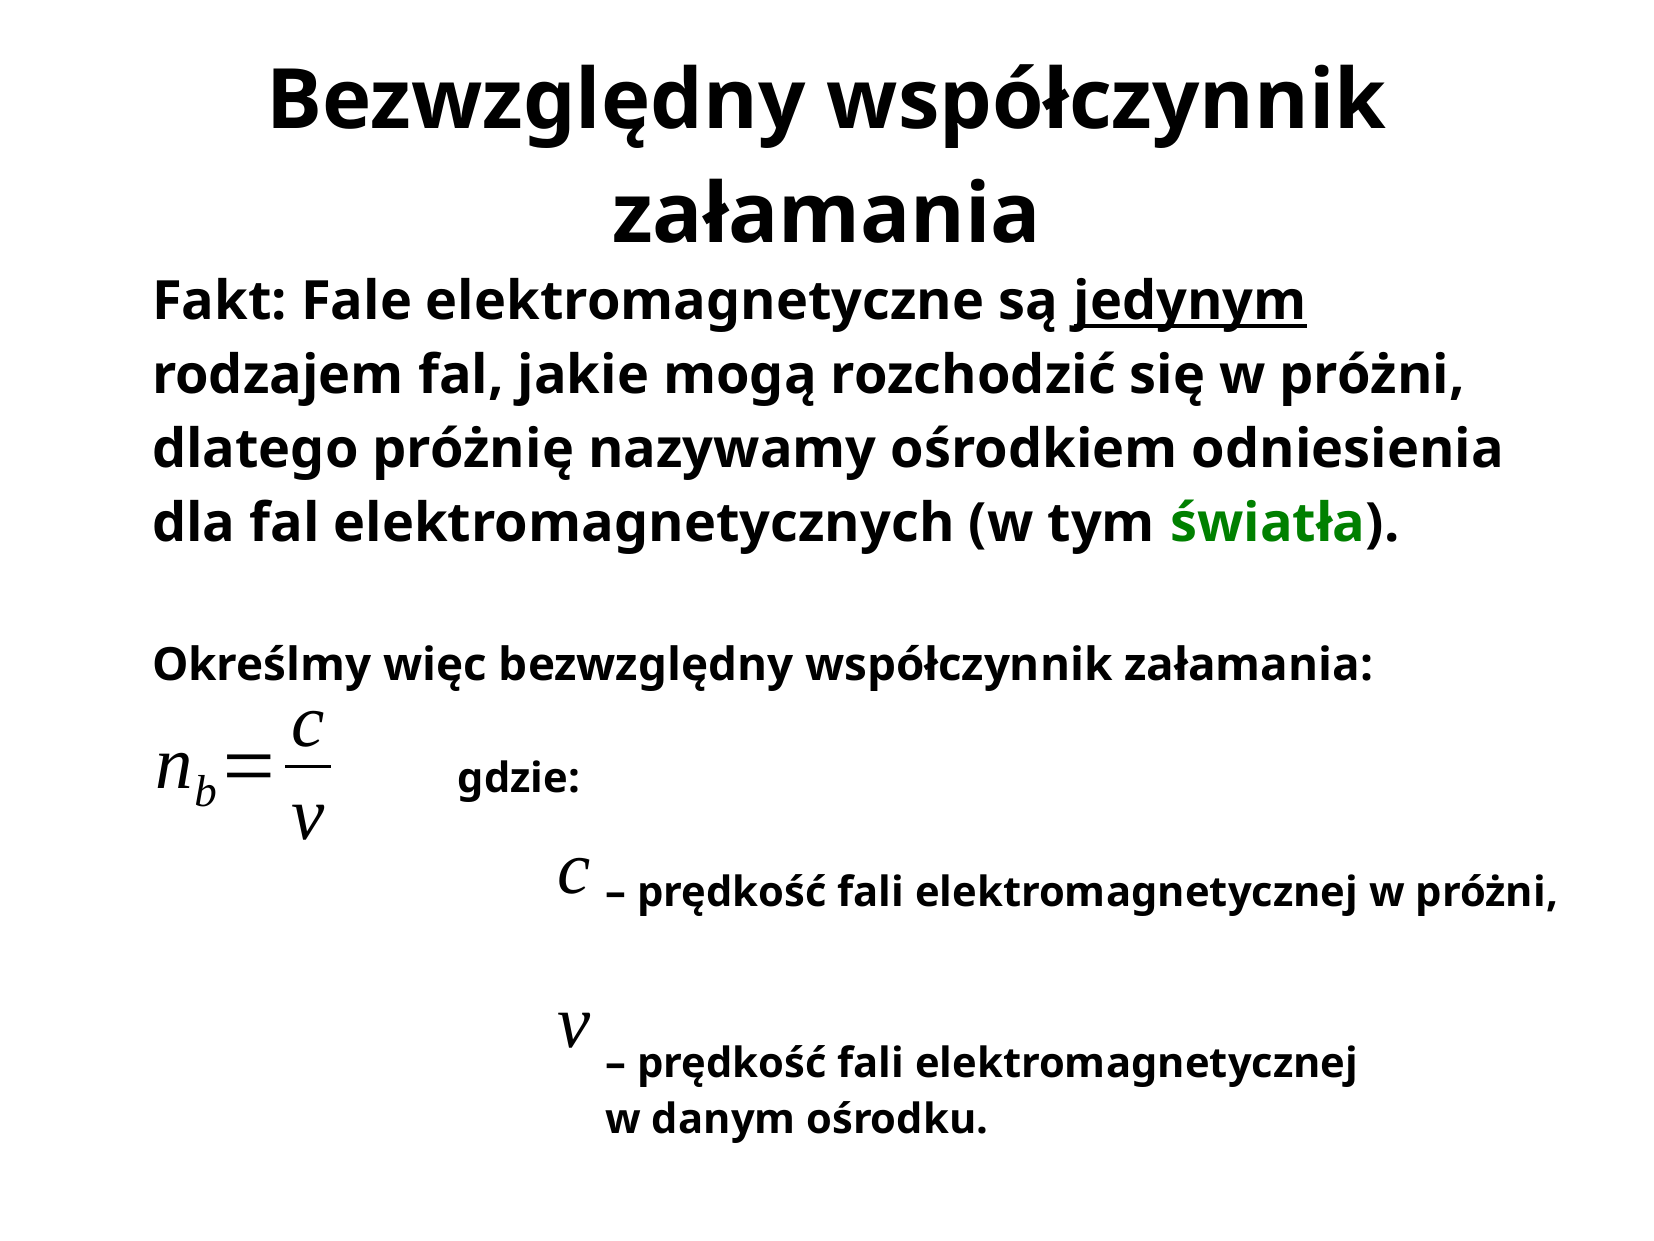

# Bezwzględny współczynnik załamania
Fakt: Fale elektromagnetyczne są jedynym rodzajem fal, jakie mogą rozchodzić się w próżni, dlatego próżnię nazywamy ośrodkiem odniesienia dla fal elektromagnetycznych (w tym światła).
Określmy więc bezwzględny współczynnik załamania:
gdzie:
		– prędkość fali elektromagnetycznej w próżni,
		– prędkość fali elektromagnetycznej
		w danym ośrodku.